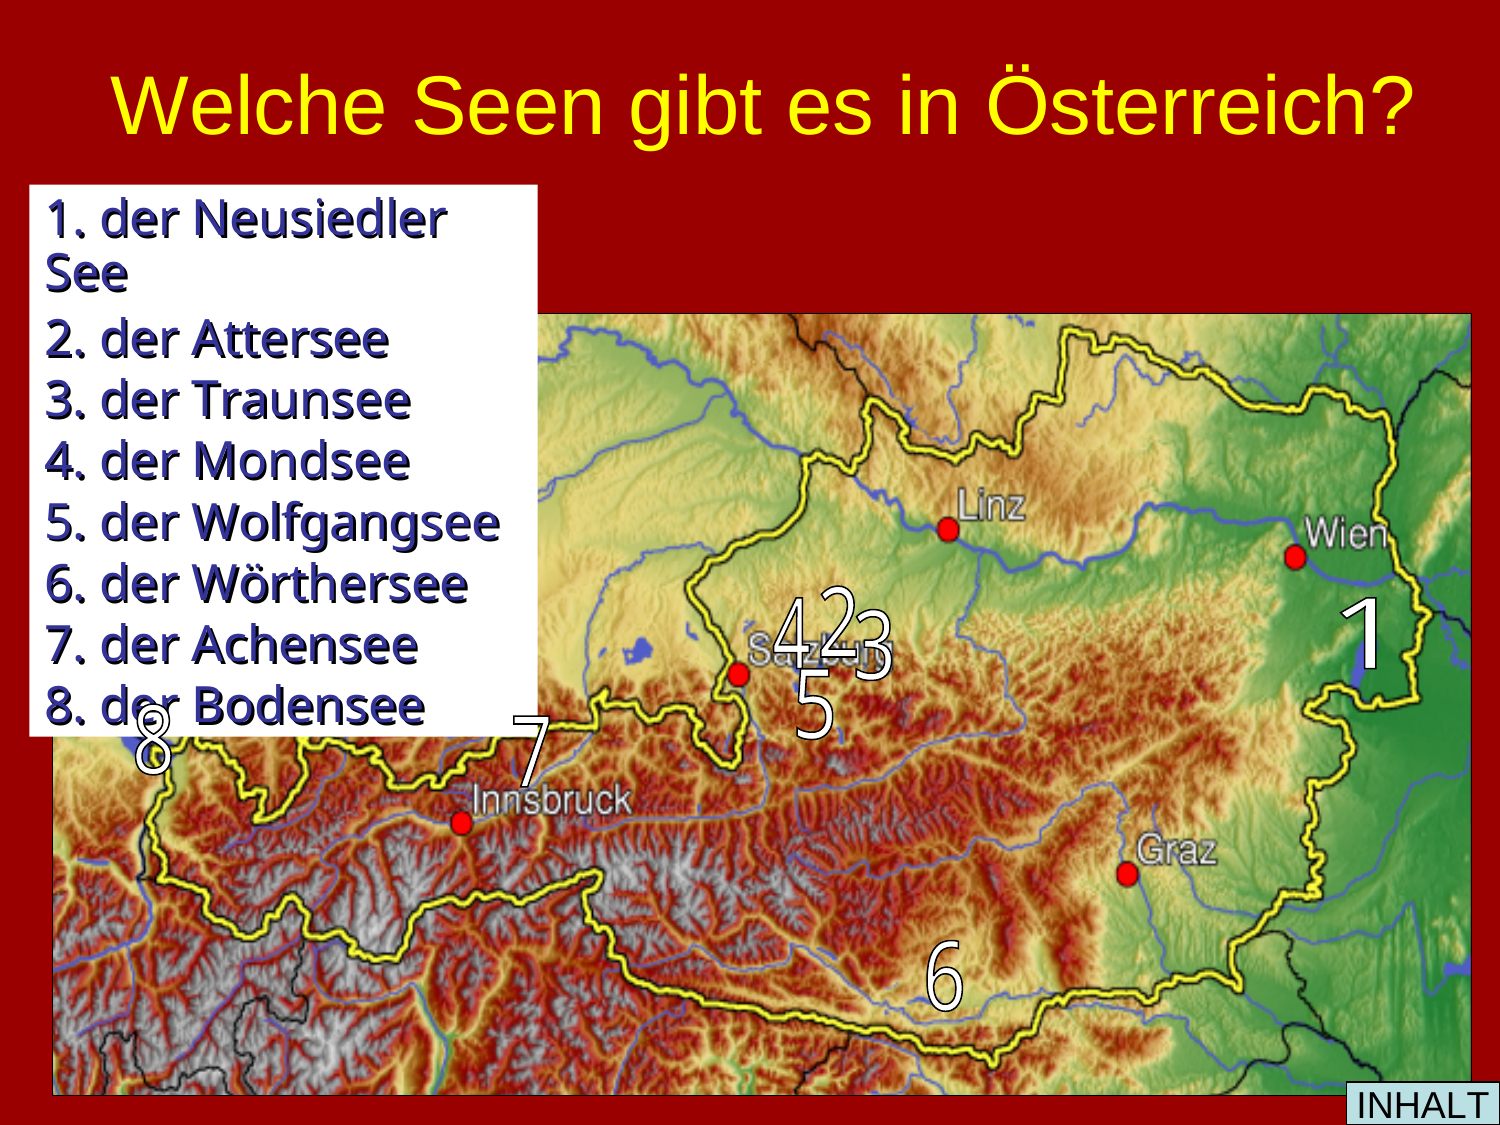

# Welche Seen gibt es in Österreich?
1. der Neusiedler See
2. der Attersee
3. der Traunsee
4. der Mondsee
5. der Wolfgangsee
6. der Wörthersee
7. der Achensee
8. der Bodensee
2
4
1
3
5
8
7
6
INHALT